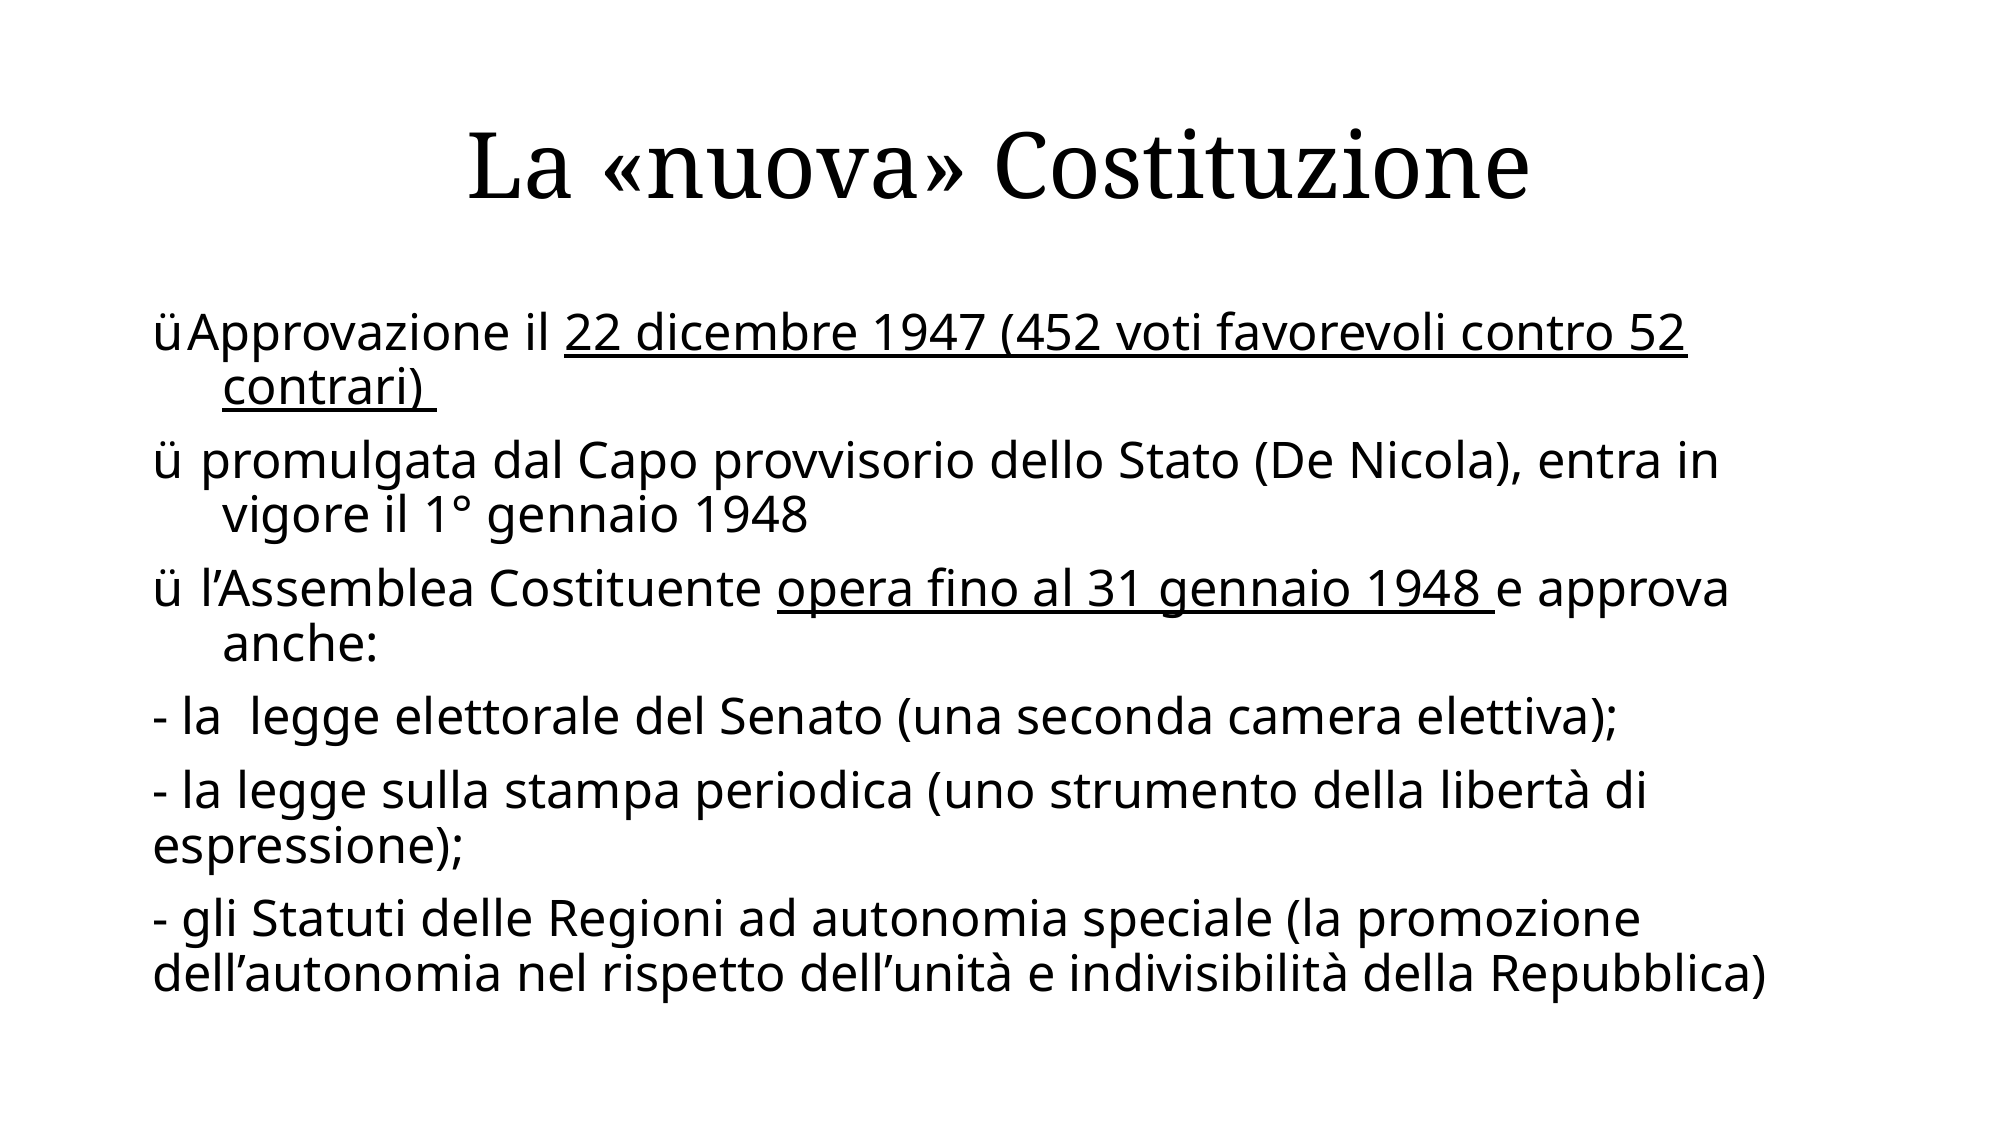

# La «nuova» Costituzione
Approvazione il 22 dicembre 1947 (452 voti favorevoli contro 52 contrari)
 promulgata dal Capo provvisorio dello Stato (De Nicola), entra in vigore il 1° gennaio 1948
 l’Assemblea Costituente opera fino al 31 gennaio 1948 e approva anche:
- la legge elettorale del Senato (una seconda camera elettiva);
- la legge sulla stampa periodica (uno strumento della libertà di espressione);
- gli Statuti delle Regioni ad autonomia speciale (la promozione dell’autonomia nel rispetto dell’unità e indivisibilità della Repubblica)